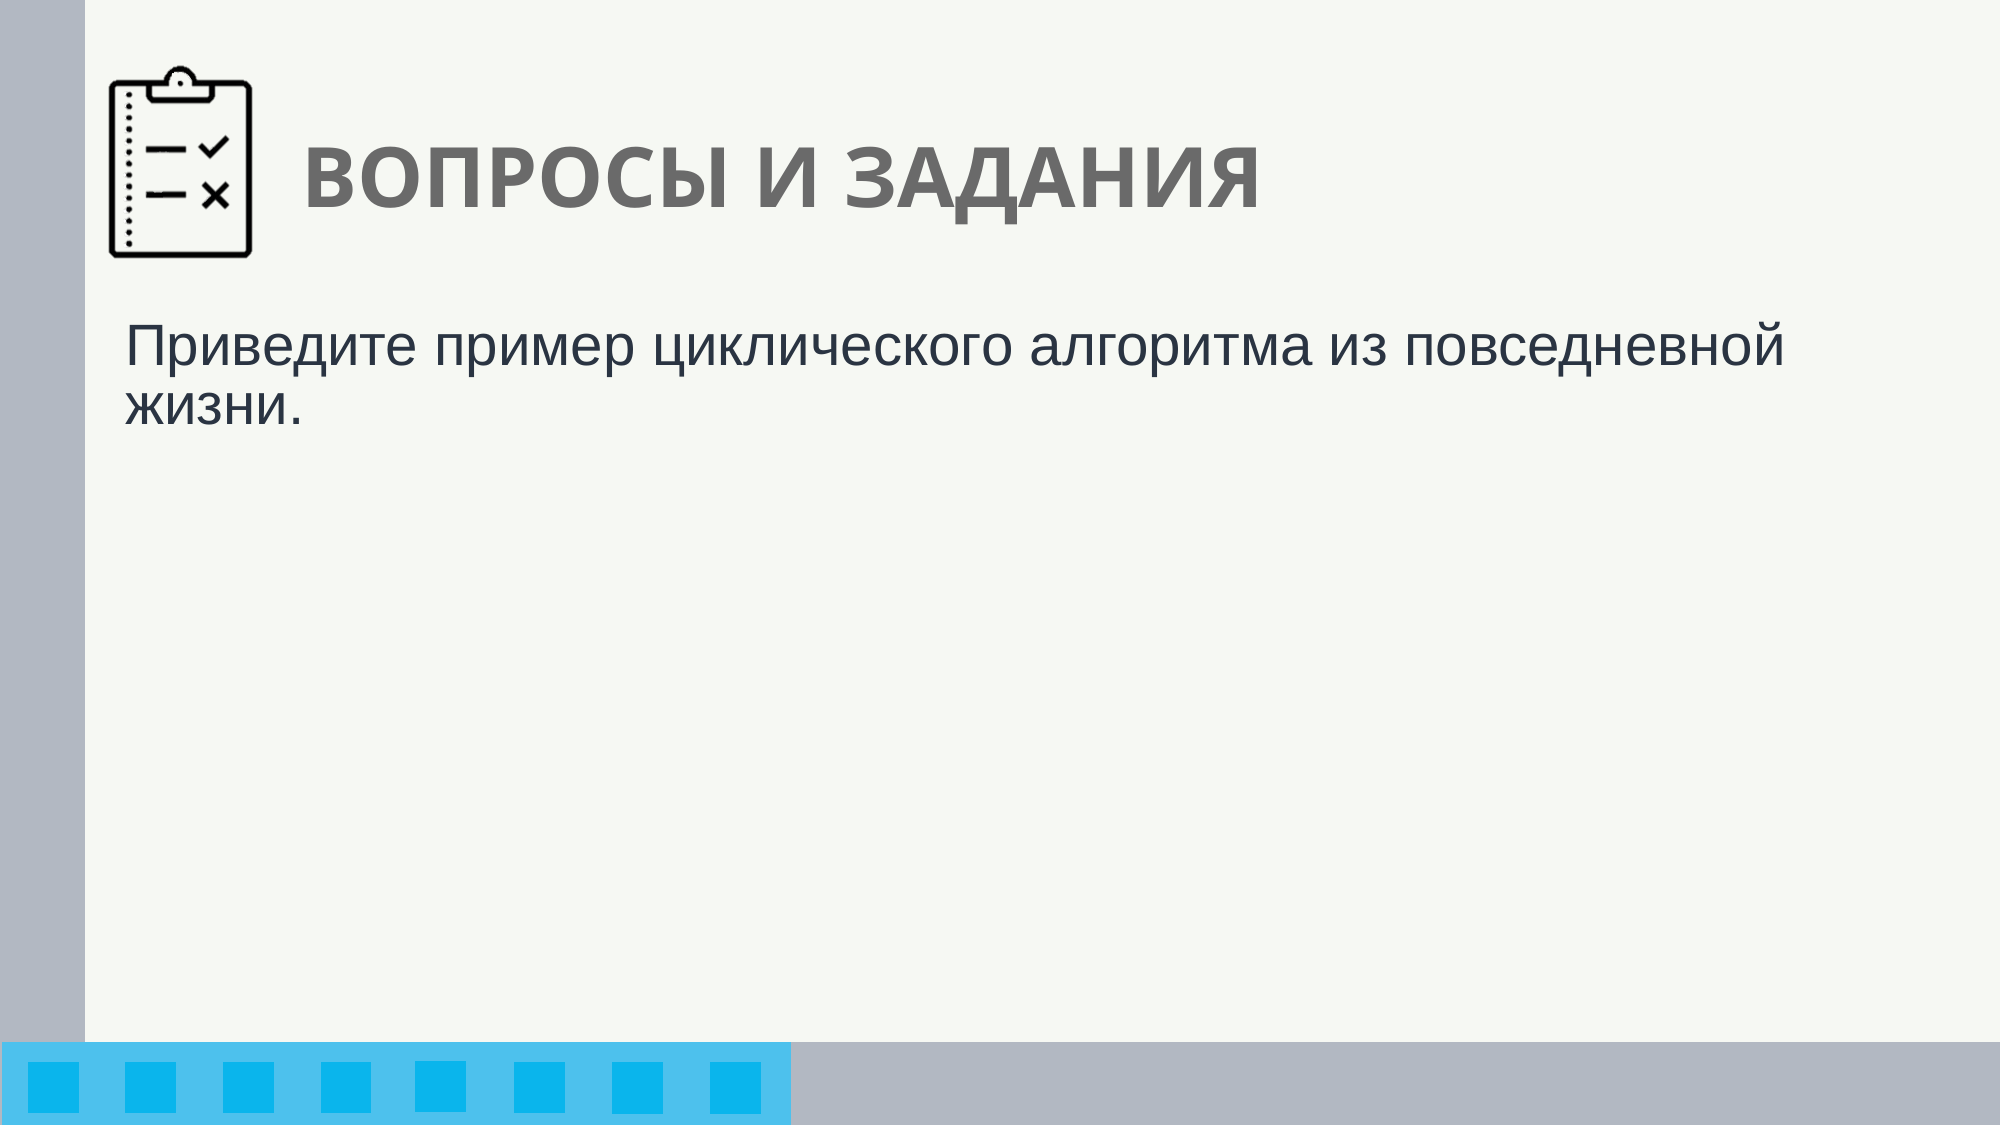

# ВОПРОСЫ И ЗАДАНИЯ
Приведите пример циклического алгоритма из повседневной жизни.